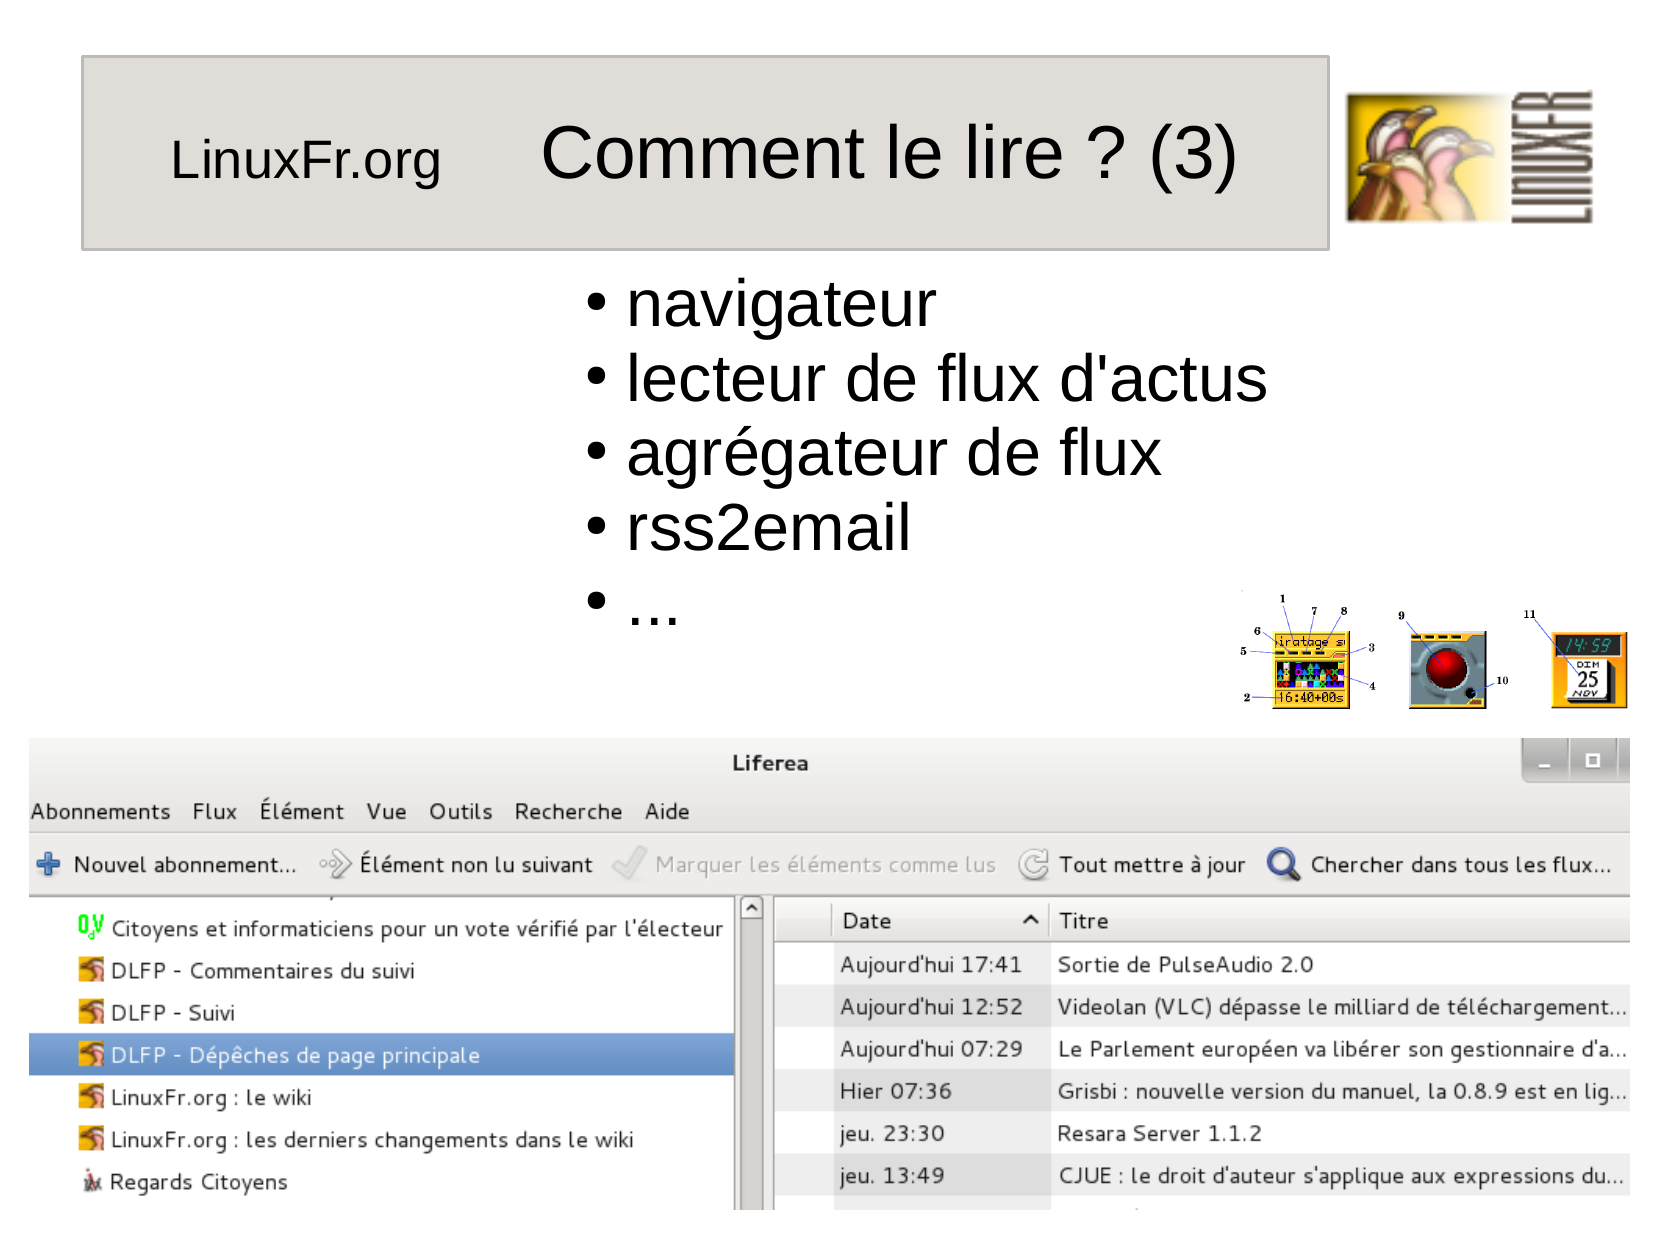

# LinuxFr.org		Comment le lire ? (3)
 navigateur
 lecteur de flux d'actus
 agrégateur de flux
 rss2email
 ...